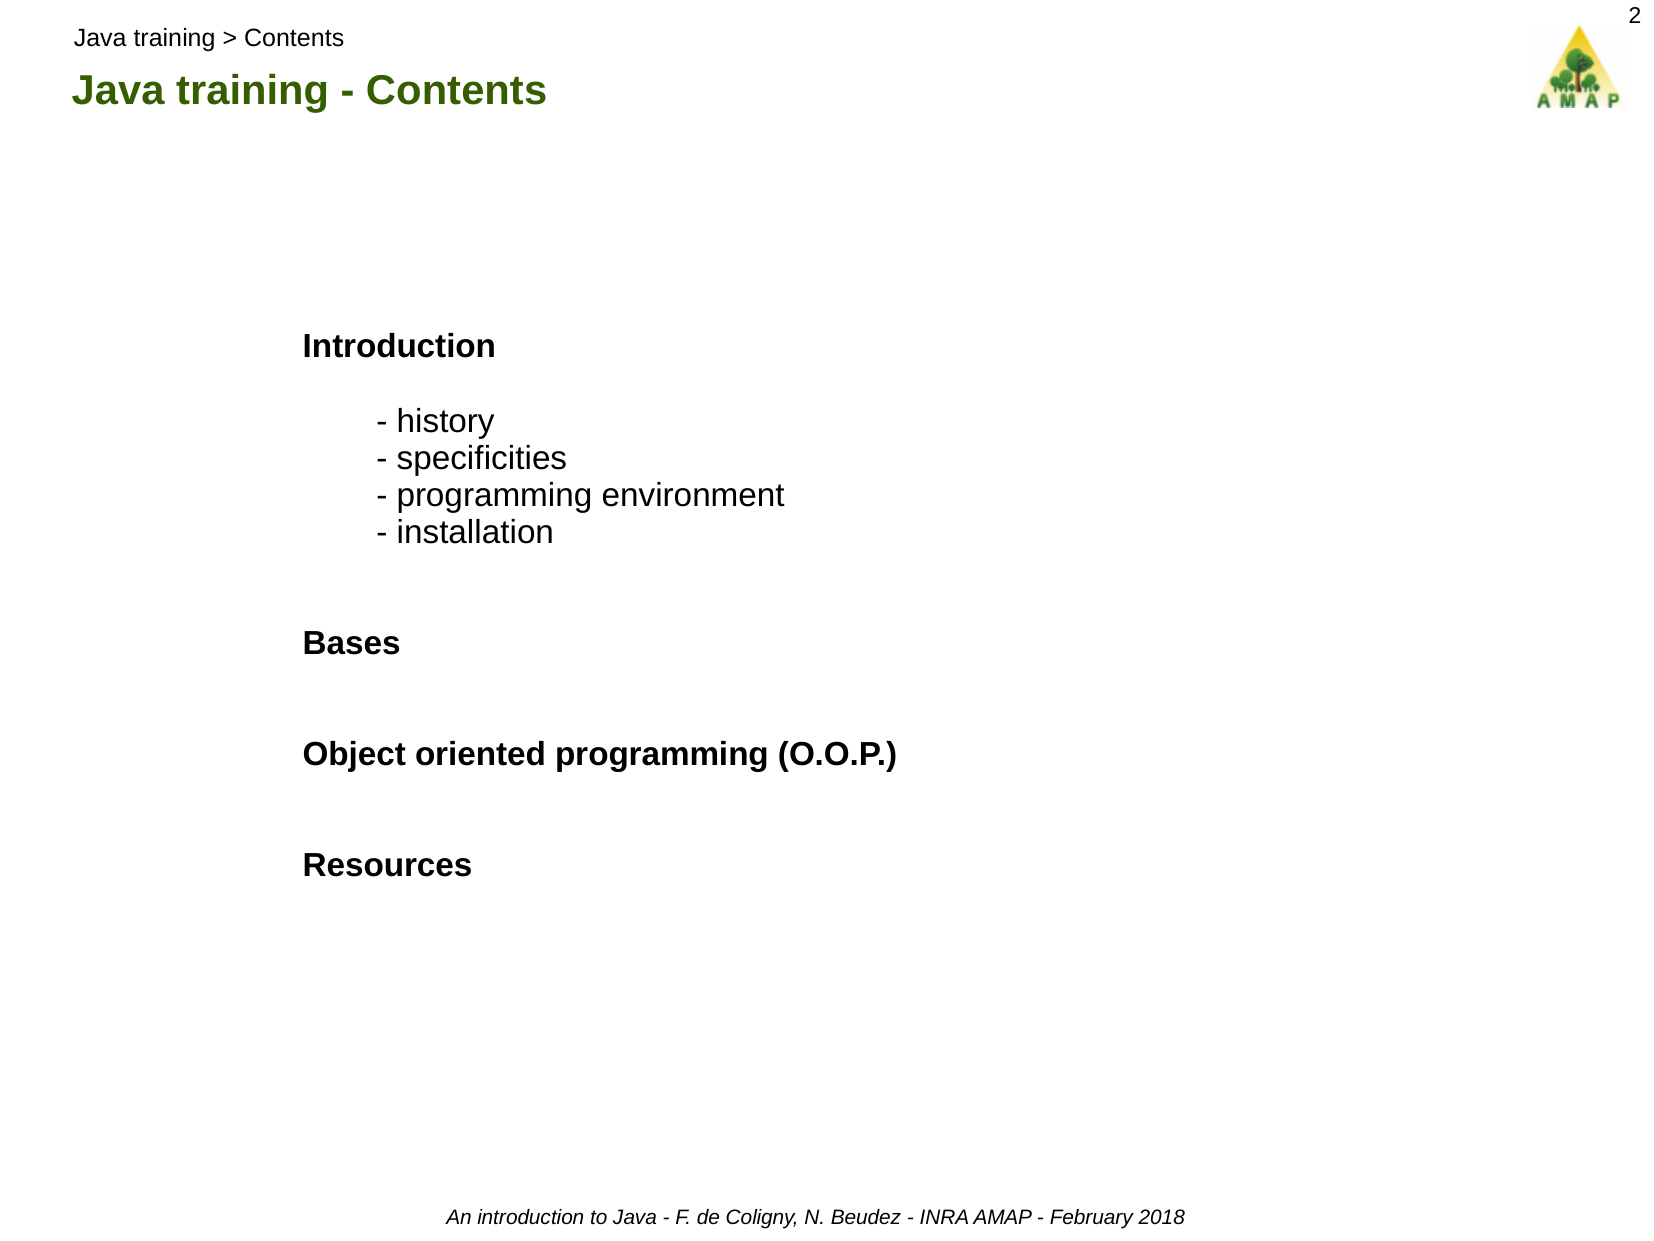

2
Java training > Contents
Java training - Contents
Introduction
	- history
	- specificities
	- programming environment
	- installation
Bases
Object oriented programming (O.O.P.)
Resources